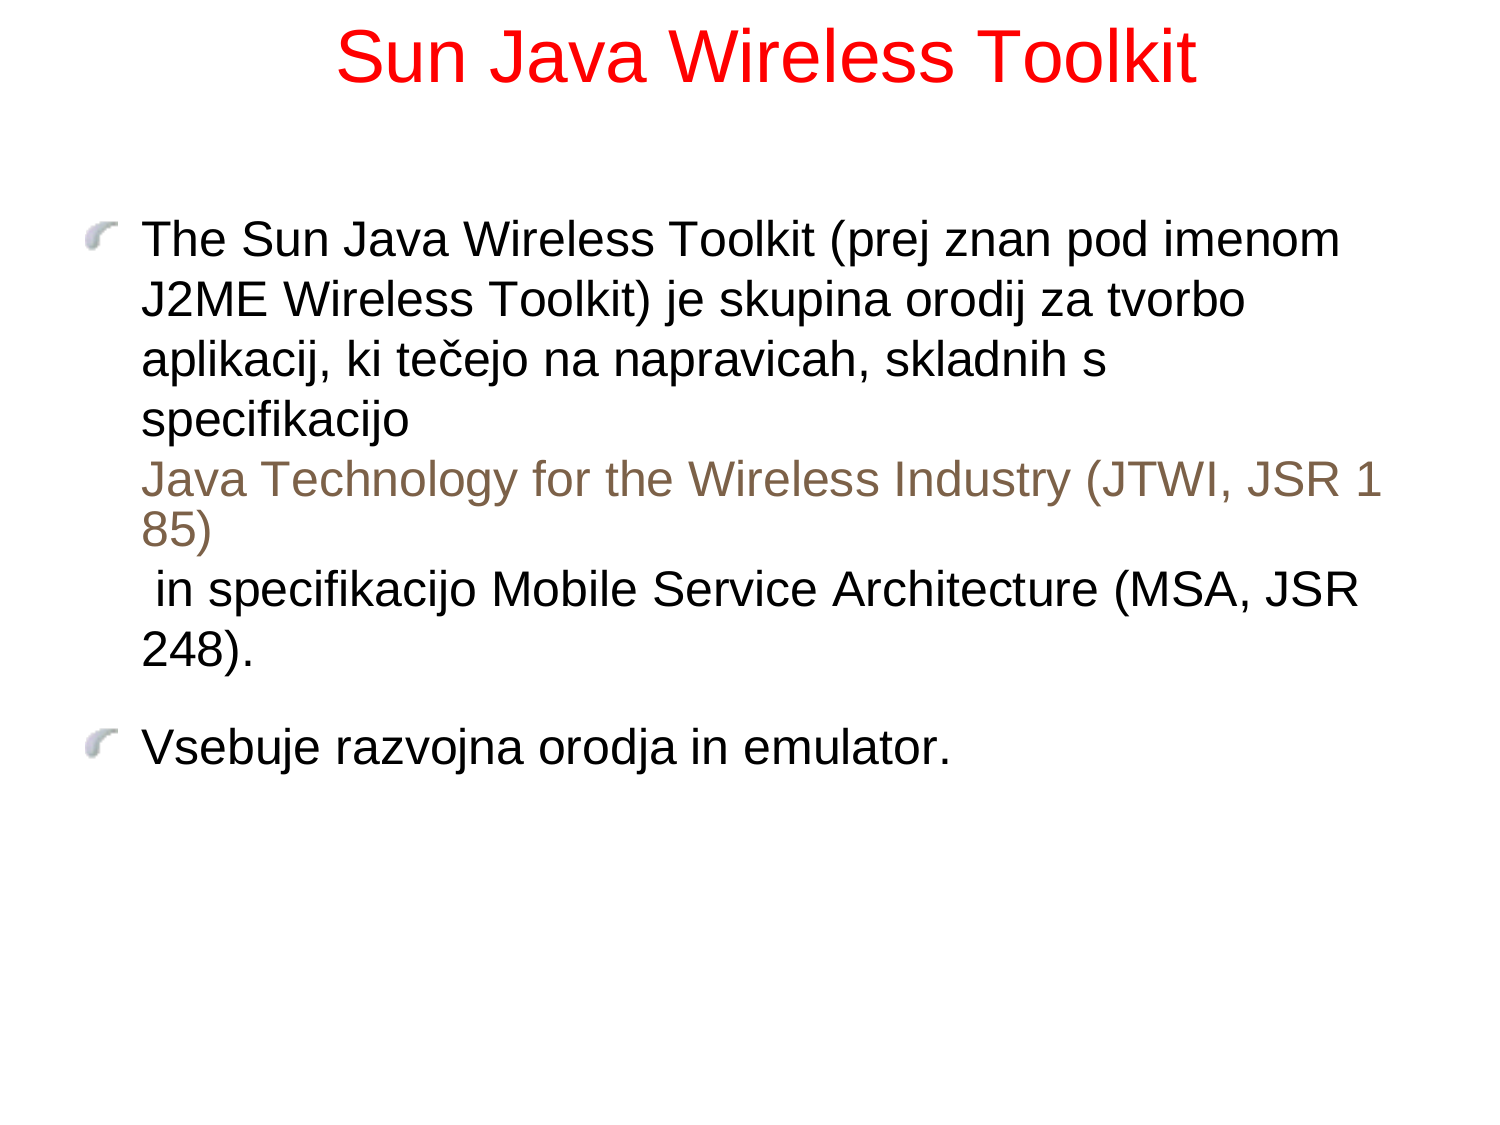

# Sun Java Wireless Toolkit
The Sun Java Wireless Toolkit (prej znan pod imenom J2ME Wireless Toolkit) je skupina orodij za tvorbo aplikacij, ki tečejo na napravicah, skladnih s specifikacijo Java Technology for the Wireless Industry (JTWI, JSR 185) in specifikacijo Mobile Service Architecture (MSA, JSR 248).
Vsebuje razvojna orodja in emulator.